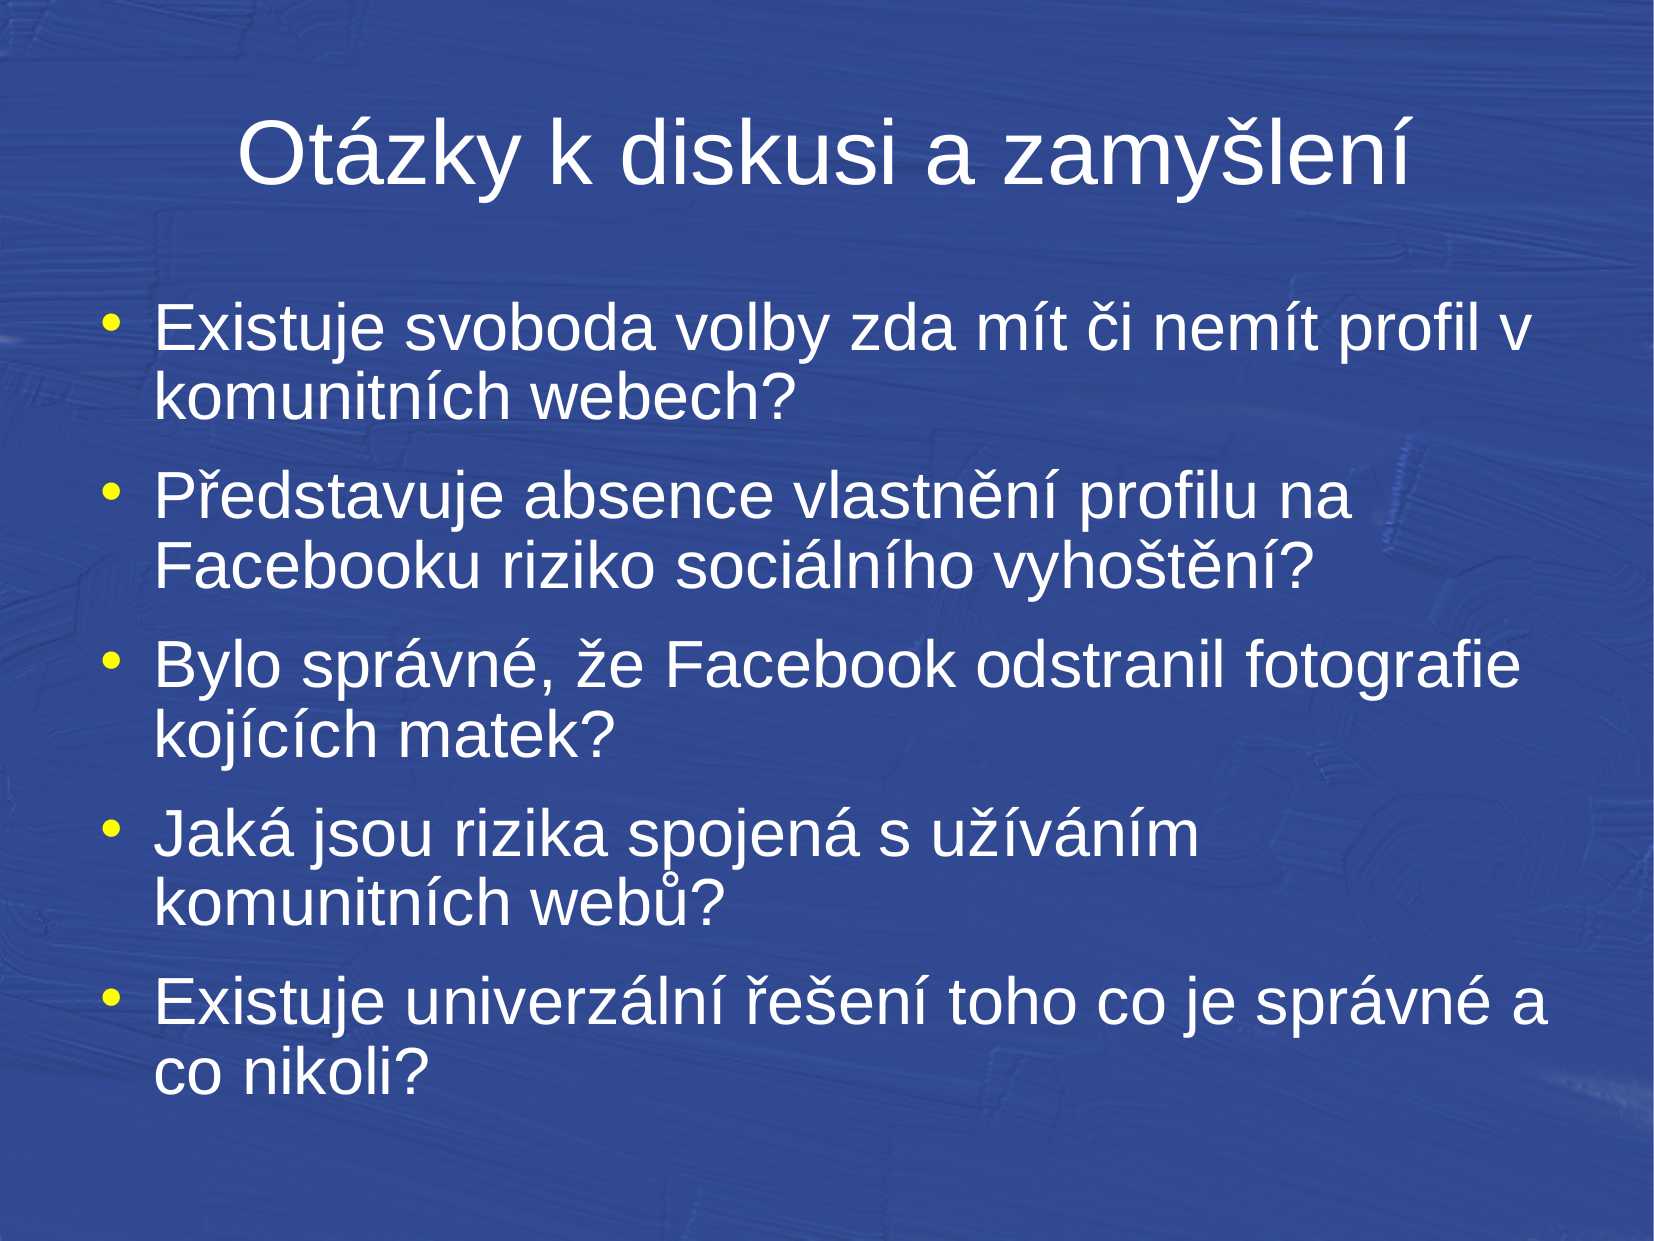

# Otázky k diskusi a zamyšlení
Existuje svoboda volby zda mít či nemít profil v komunitních webech?
Představuje absence vlastnění profilu na Facebooku riziko sociálního vyhoštění?
Bylo správné, že Facebook odstranil fotografie kojících matek?
Jaká jsou rizika spojená s užíváním komunitních webů?
Existuje univerzální řešení toho co je správné a co nikoli?